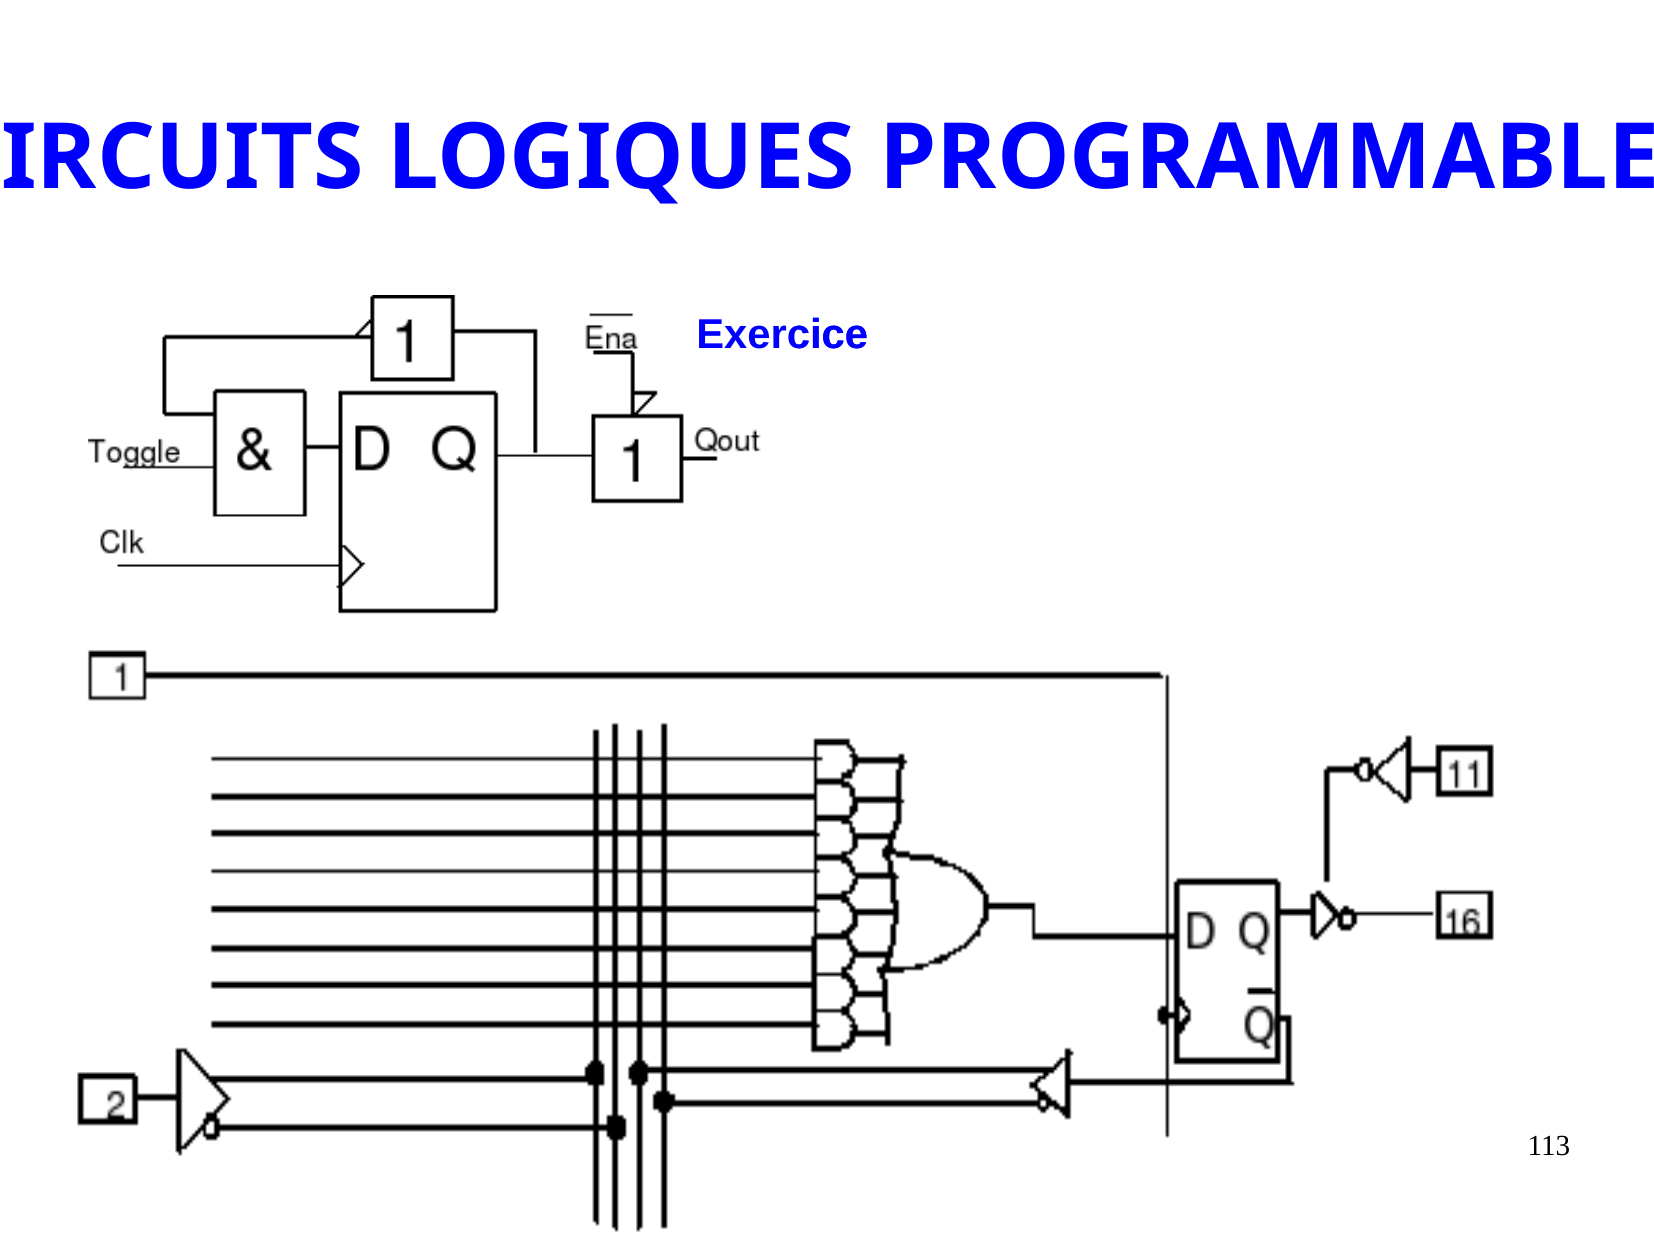

# CIRCUITS LOGIQUES PROGRAMMABLES
Exercice
Exercice
113